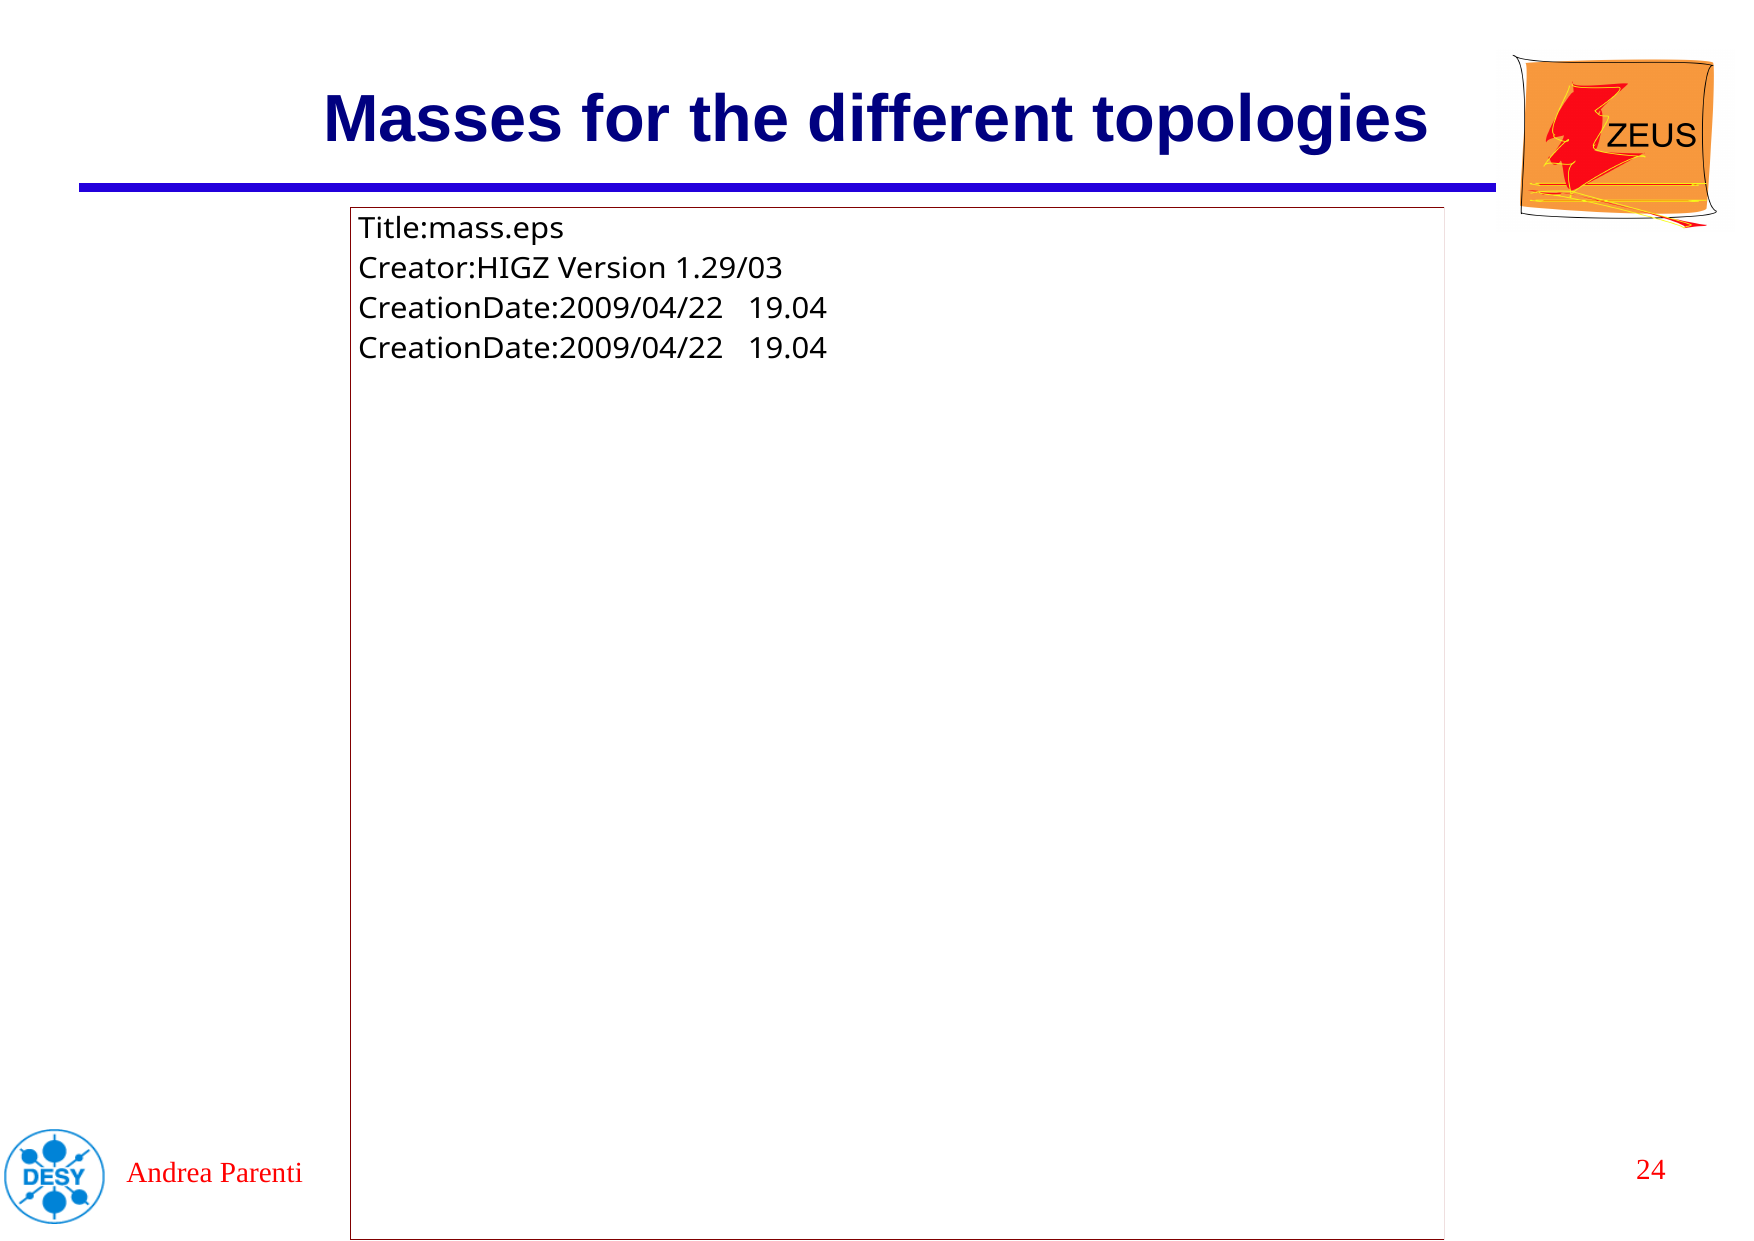

# Masses for the different topologies
24